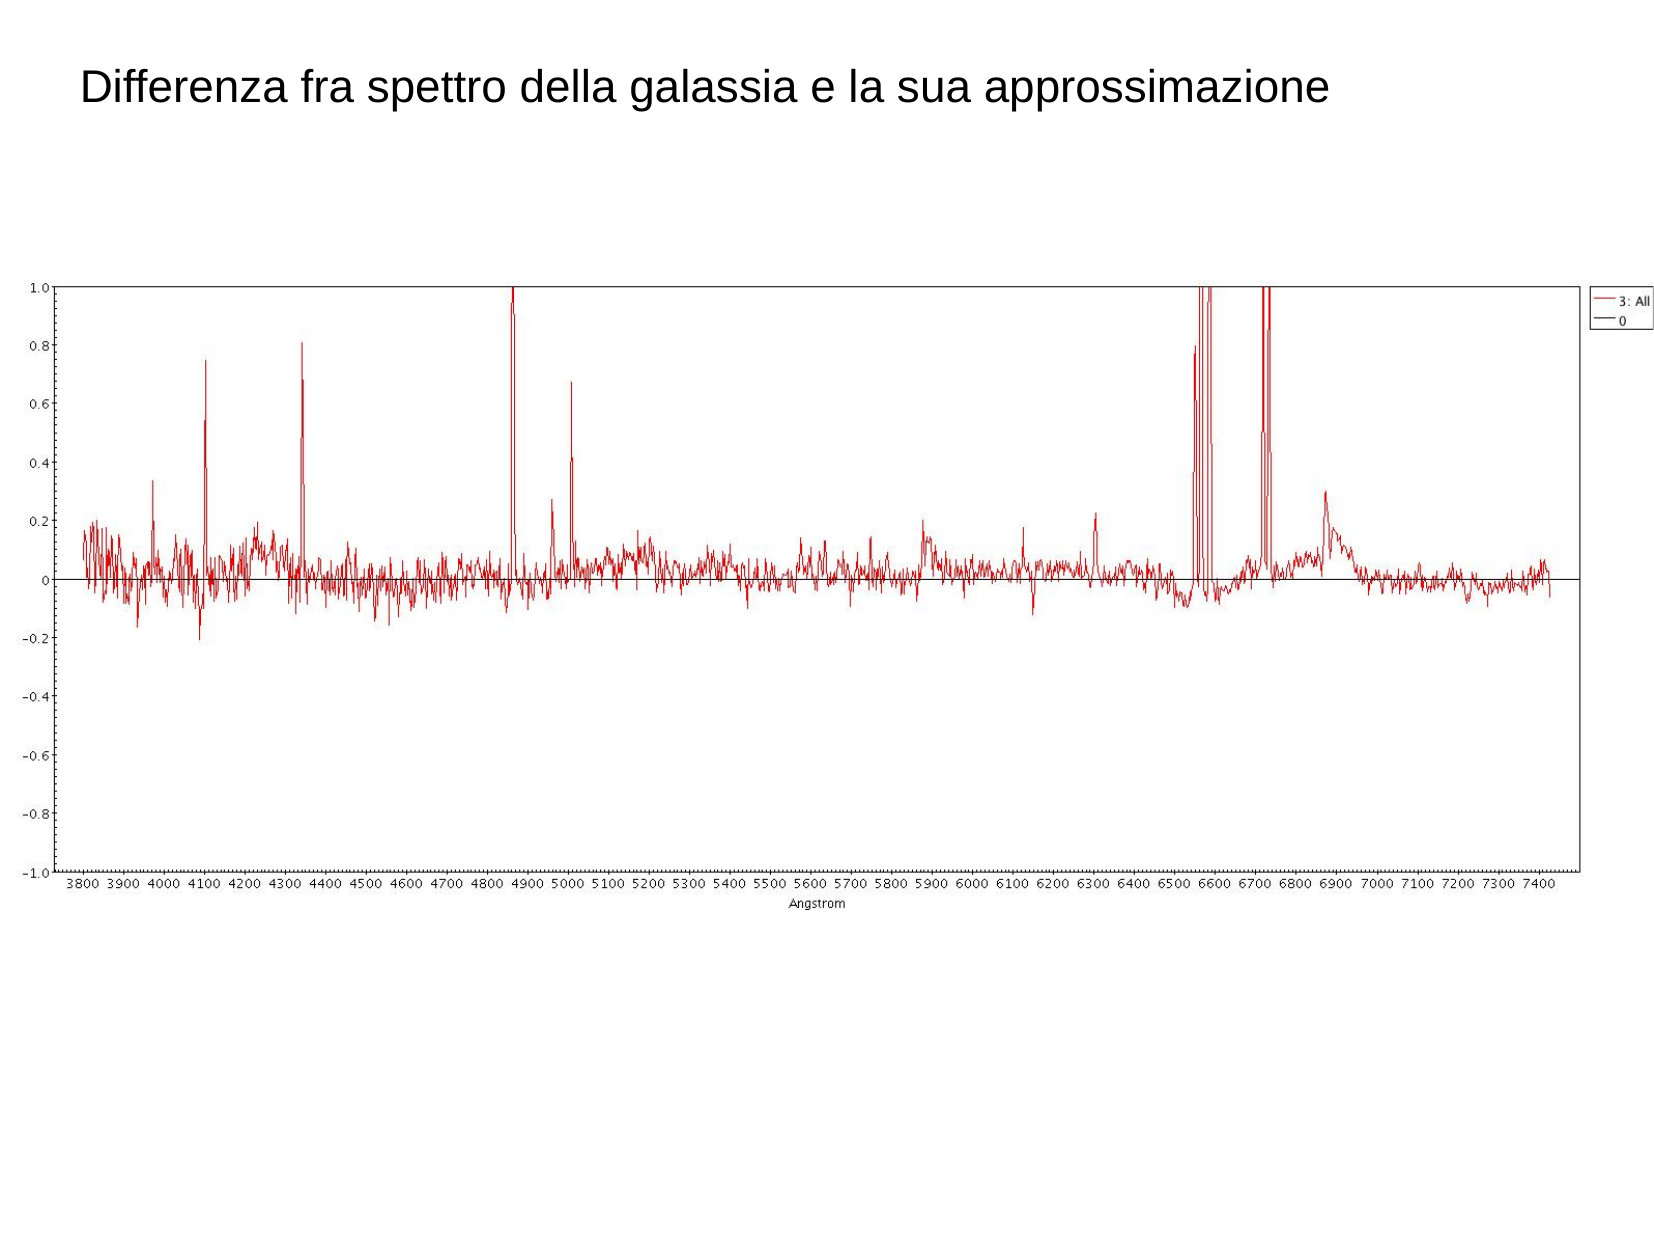

Differenza fra spettro della galassia e la sua approssimazione